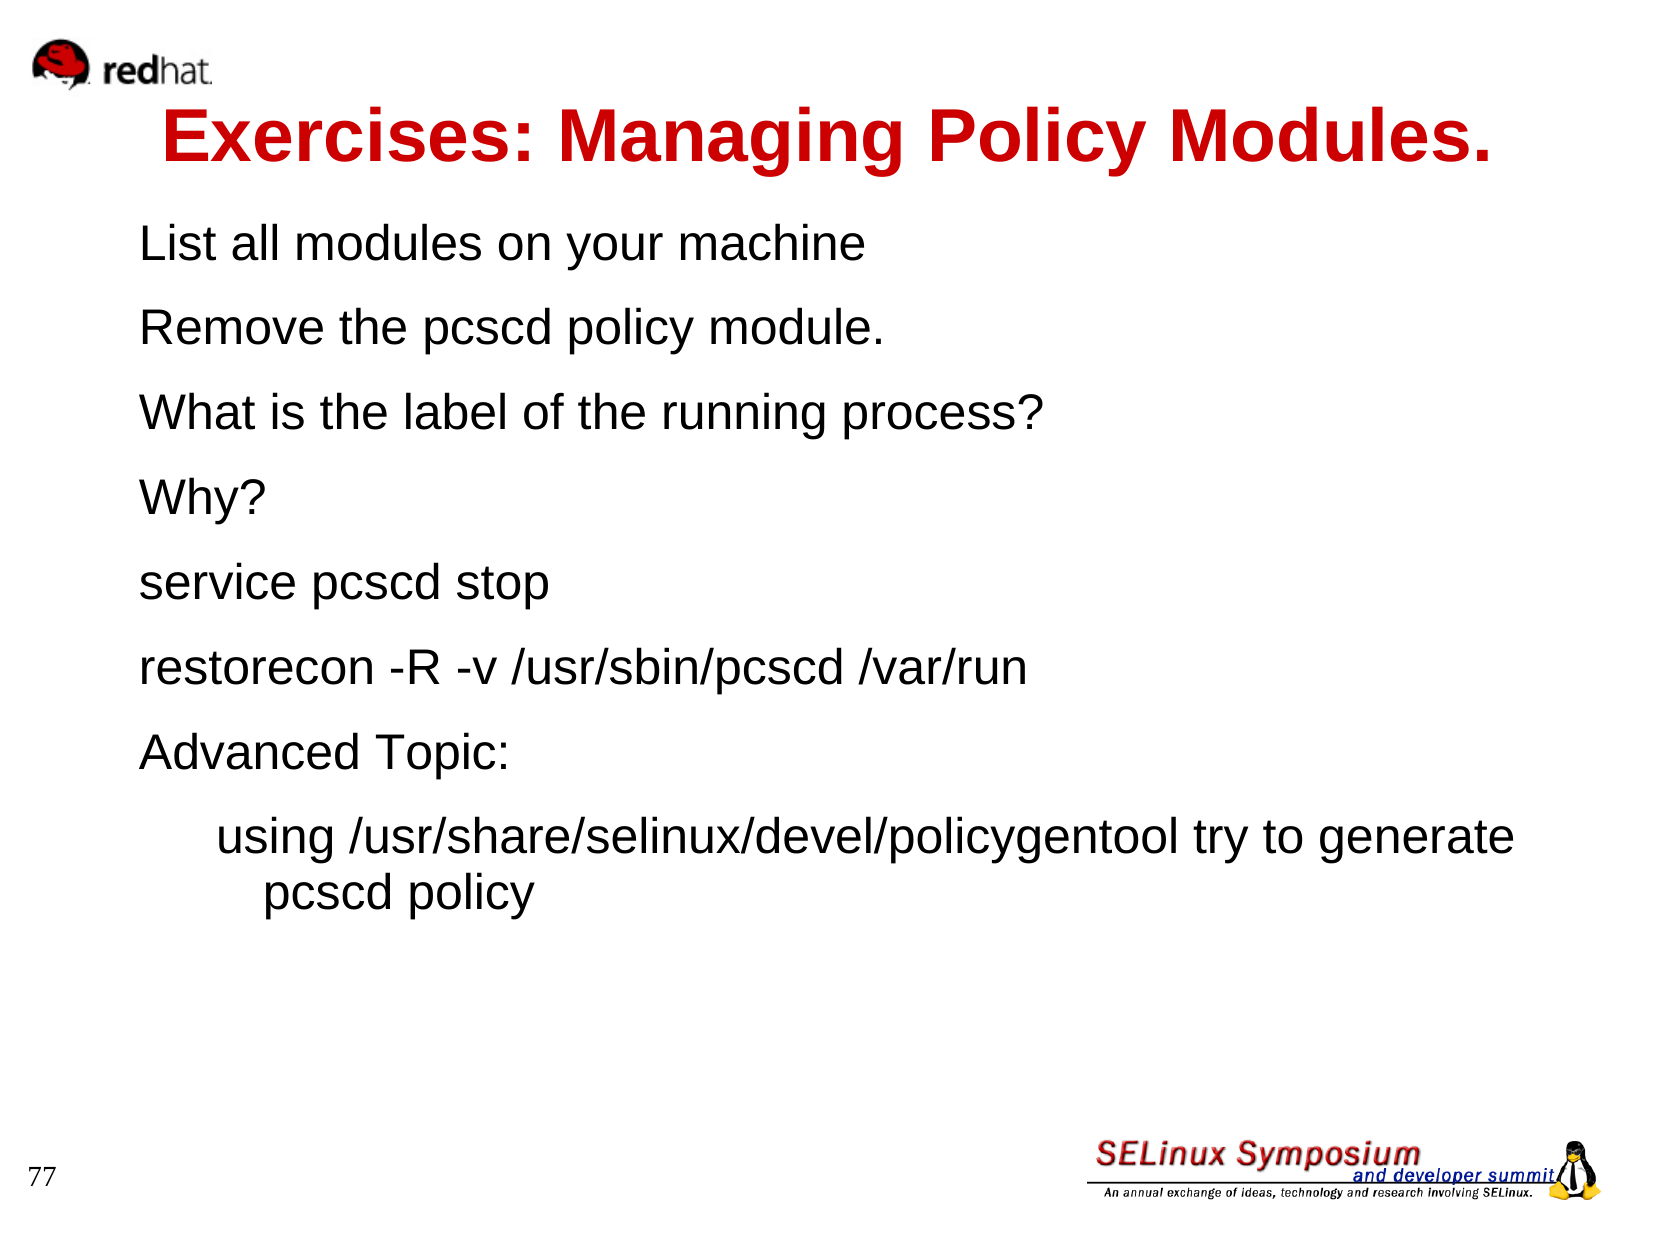

# Exercises: Managing Policy Modules.
List all modules on your machine
Remove the pcscd policy module.
What is the label of the running process?
Why?
service pcscd stop
restorecon -R -v /usr/sbin/pcscd /var/run
Advanced Topic:
using /usr/share/selinux/devel/policygentool try to generate pcscd policy